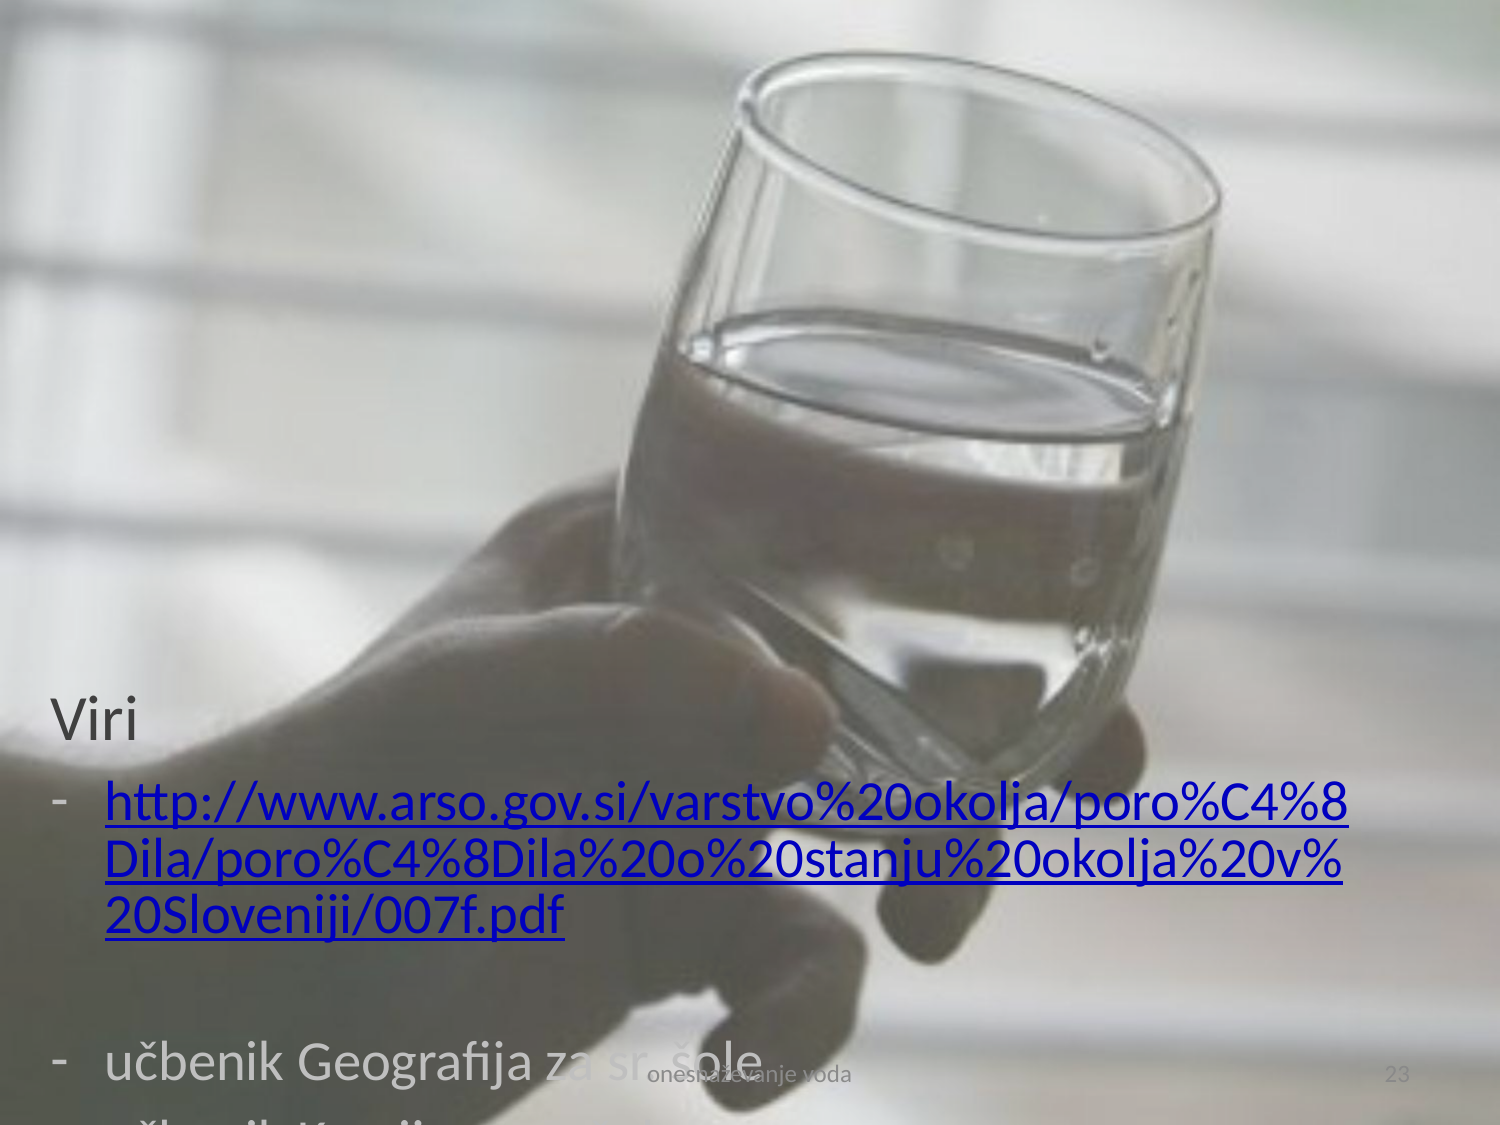

# Viri
http://www.arso.gov.si/varstvo%20okolja/poro%C4%8Dila/poro%C4%8Dila%20o%20stanju%20okolja%20v%20Sloveniji/007f.pdf
učbenik Geografija za sr. šole
učbenik Kemija za sr. šole
onesnaževanje voda